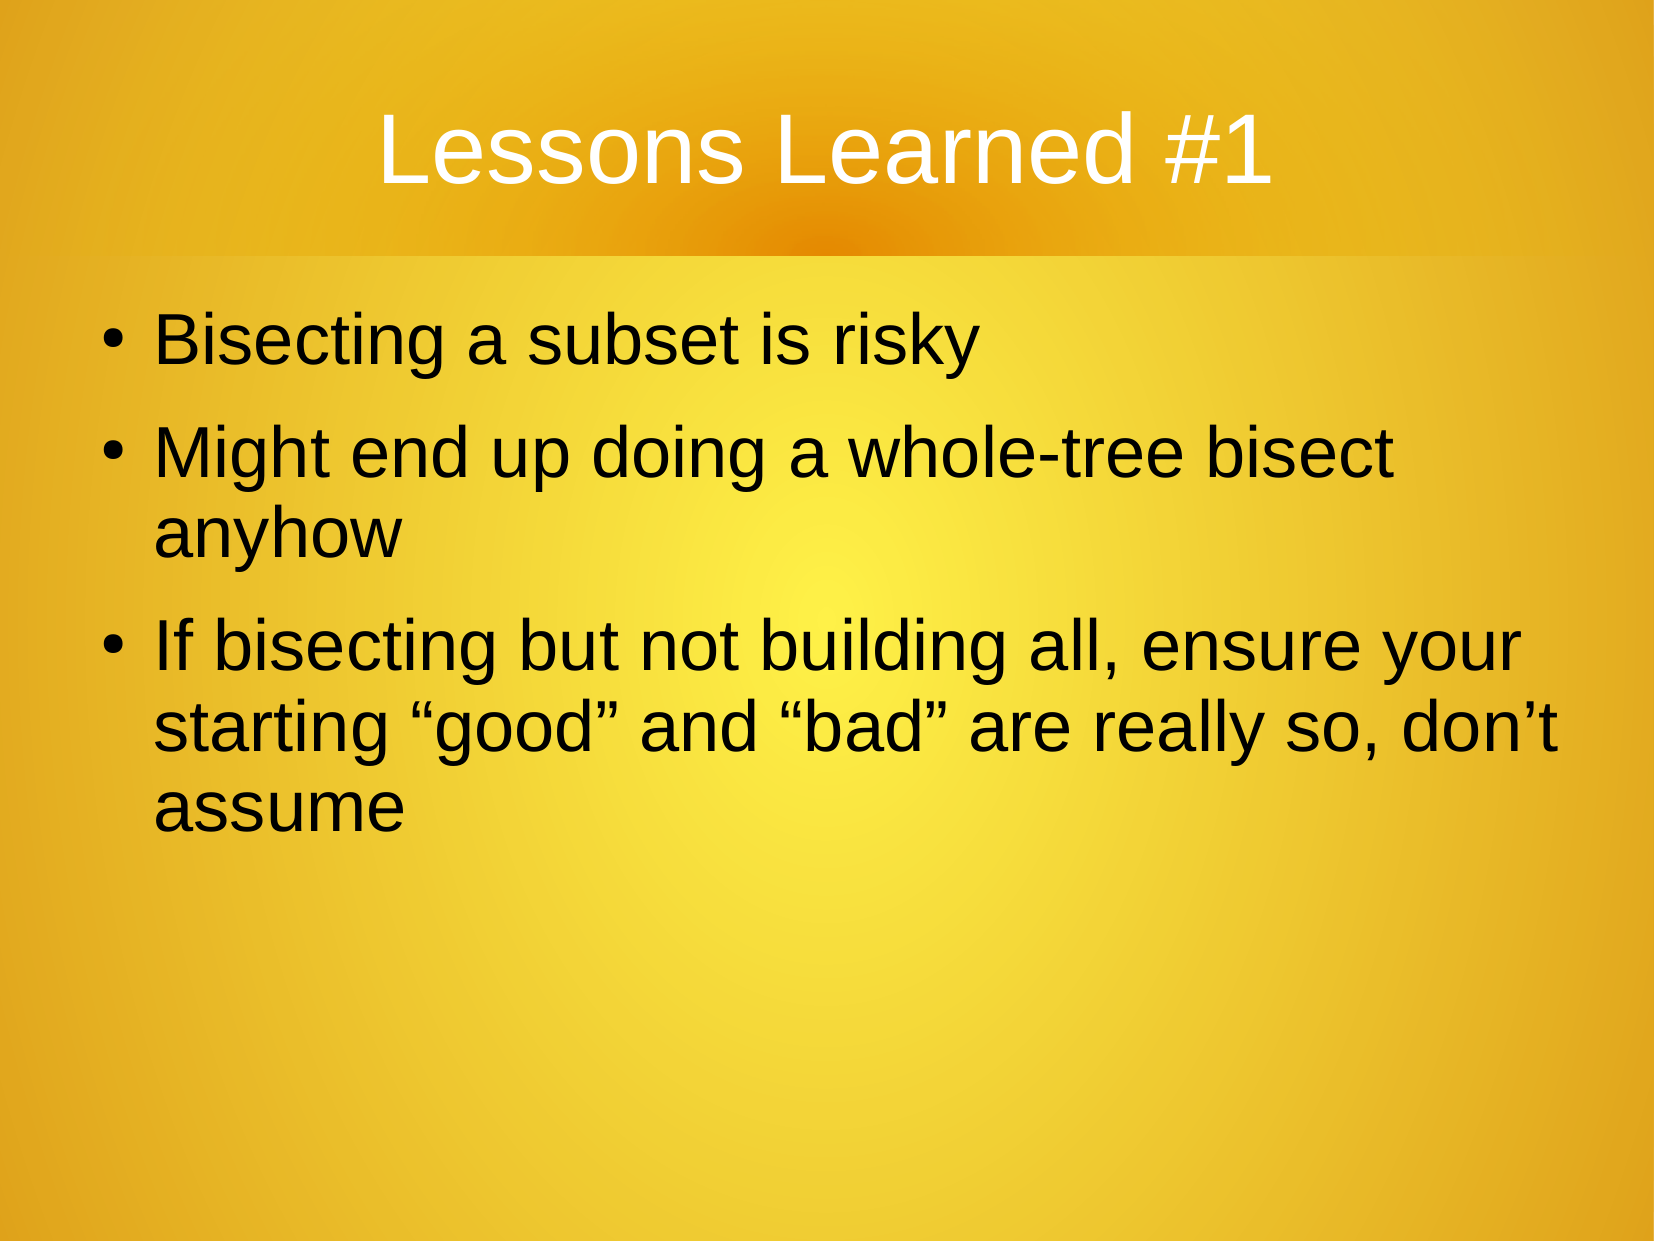

# Lessons Learned #1
Bisecting a subset is risky
Might end up doing a whole-tree bisect anyhow
If bisecting but not building all, ensure your starting “good” and “bad” are really so, don’t assume